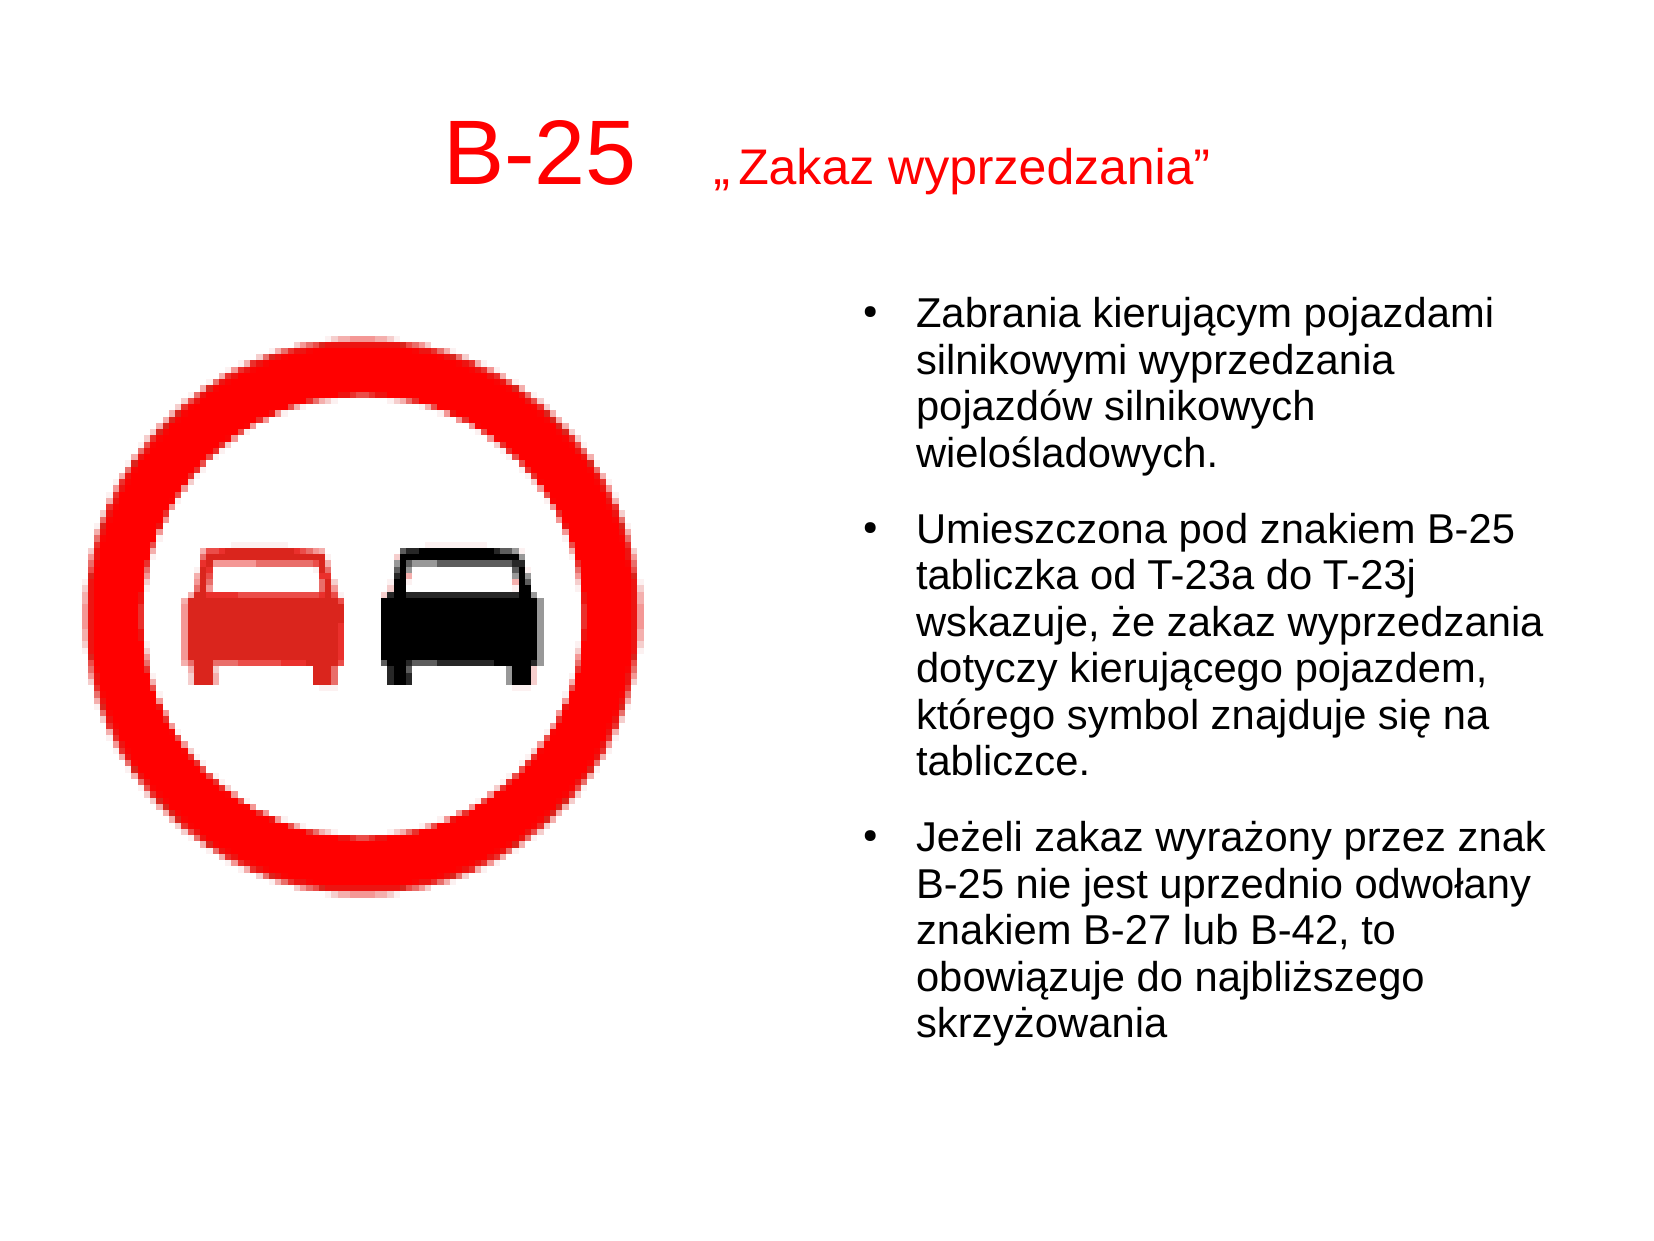

# B-25 „	Zakaz wyprzedzania”
Zabrania kierującym pojazdami silnikowymi wyprzedzania pojazdów silnikowych wielośladowych.
Umieszczona pod znakiem B-25 tabliczka od T-23a do T-23j wskazuje, że zakaz wyprzedzania dotyczy kierującego pojazdem, którego symbol znajduje się na tabliczce.
Jeżeli zakaz wyrażony przez znak B-25 nie jest uprzednio odwołany znakiem B-27 lub B-42, to obowiązuje do najbliższego skrzyżowania